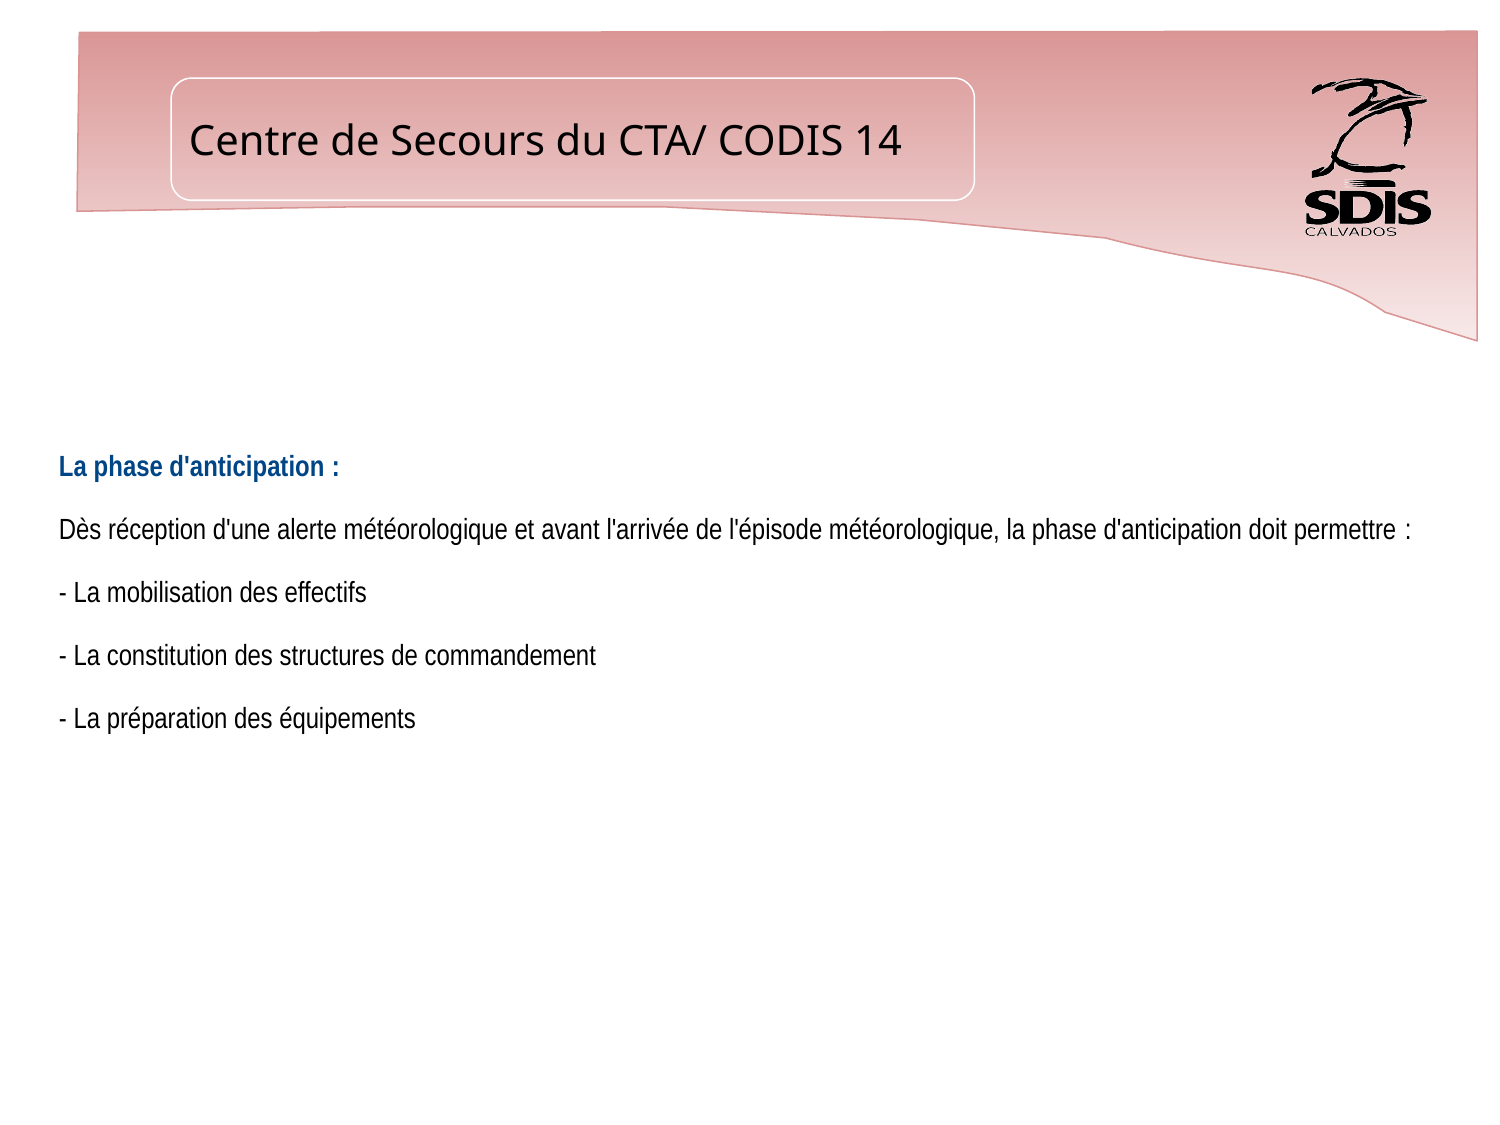

Centre de Secours du CTA/ CODIS 14
La phase d'anticipation :
Dès réception d'une alerte météorologique et avant l'arrivée de l'épisode météorologique, la phase d'anticipation doit permettre :
- La mobilisation des effectifs
- La constitution des structures de commandement
- La préparation des équipements